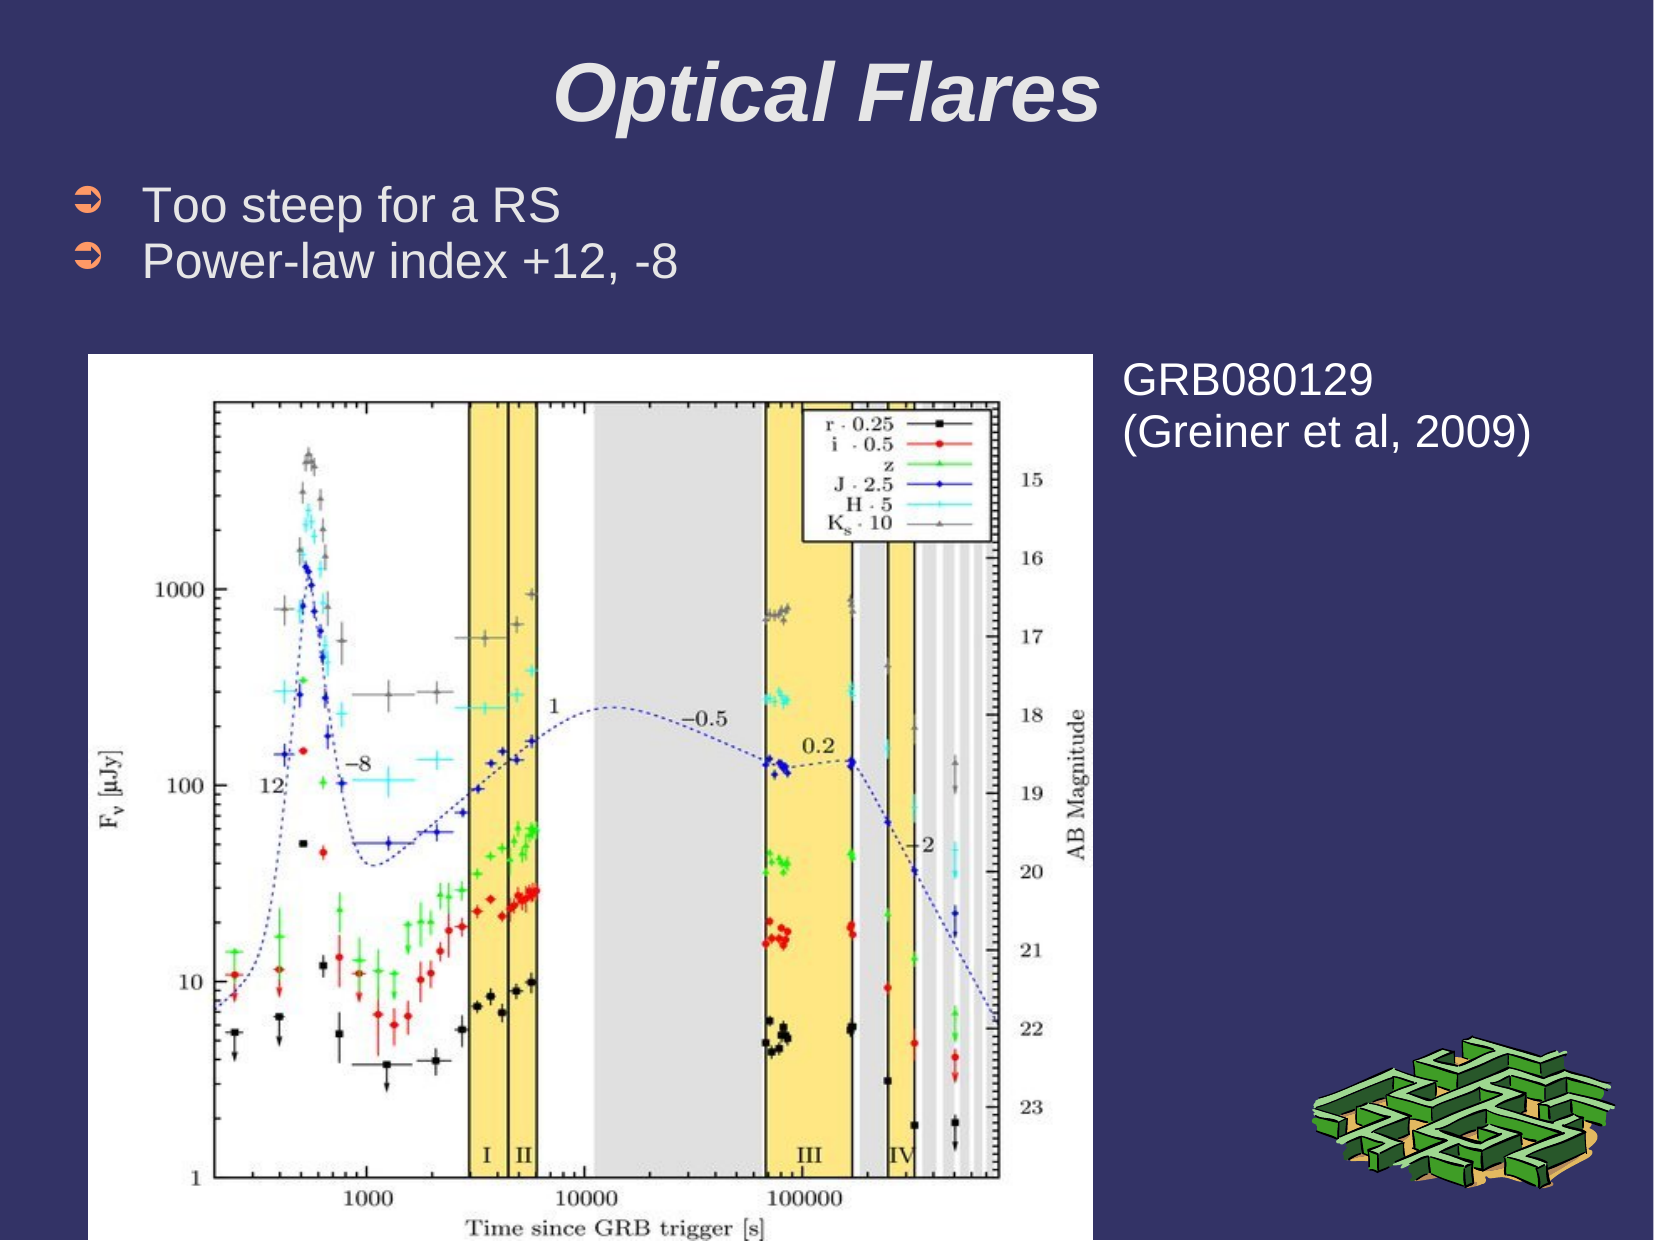

# Optical Flares
Too steep for a RS
Power-law index +12, -8
GRB080129
(Greiner et al, 2009)